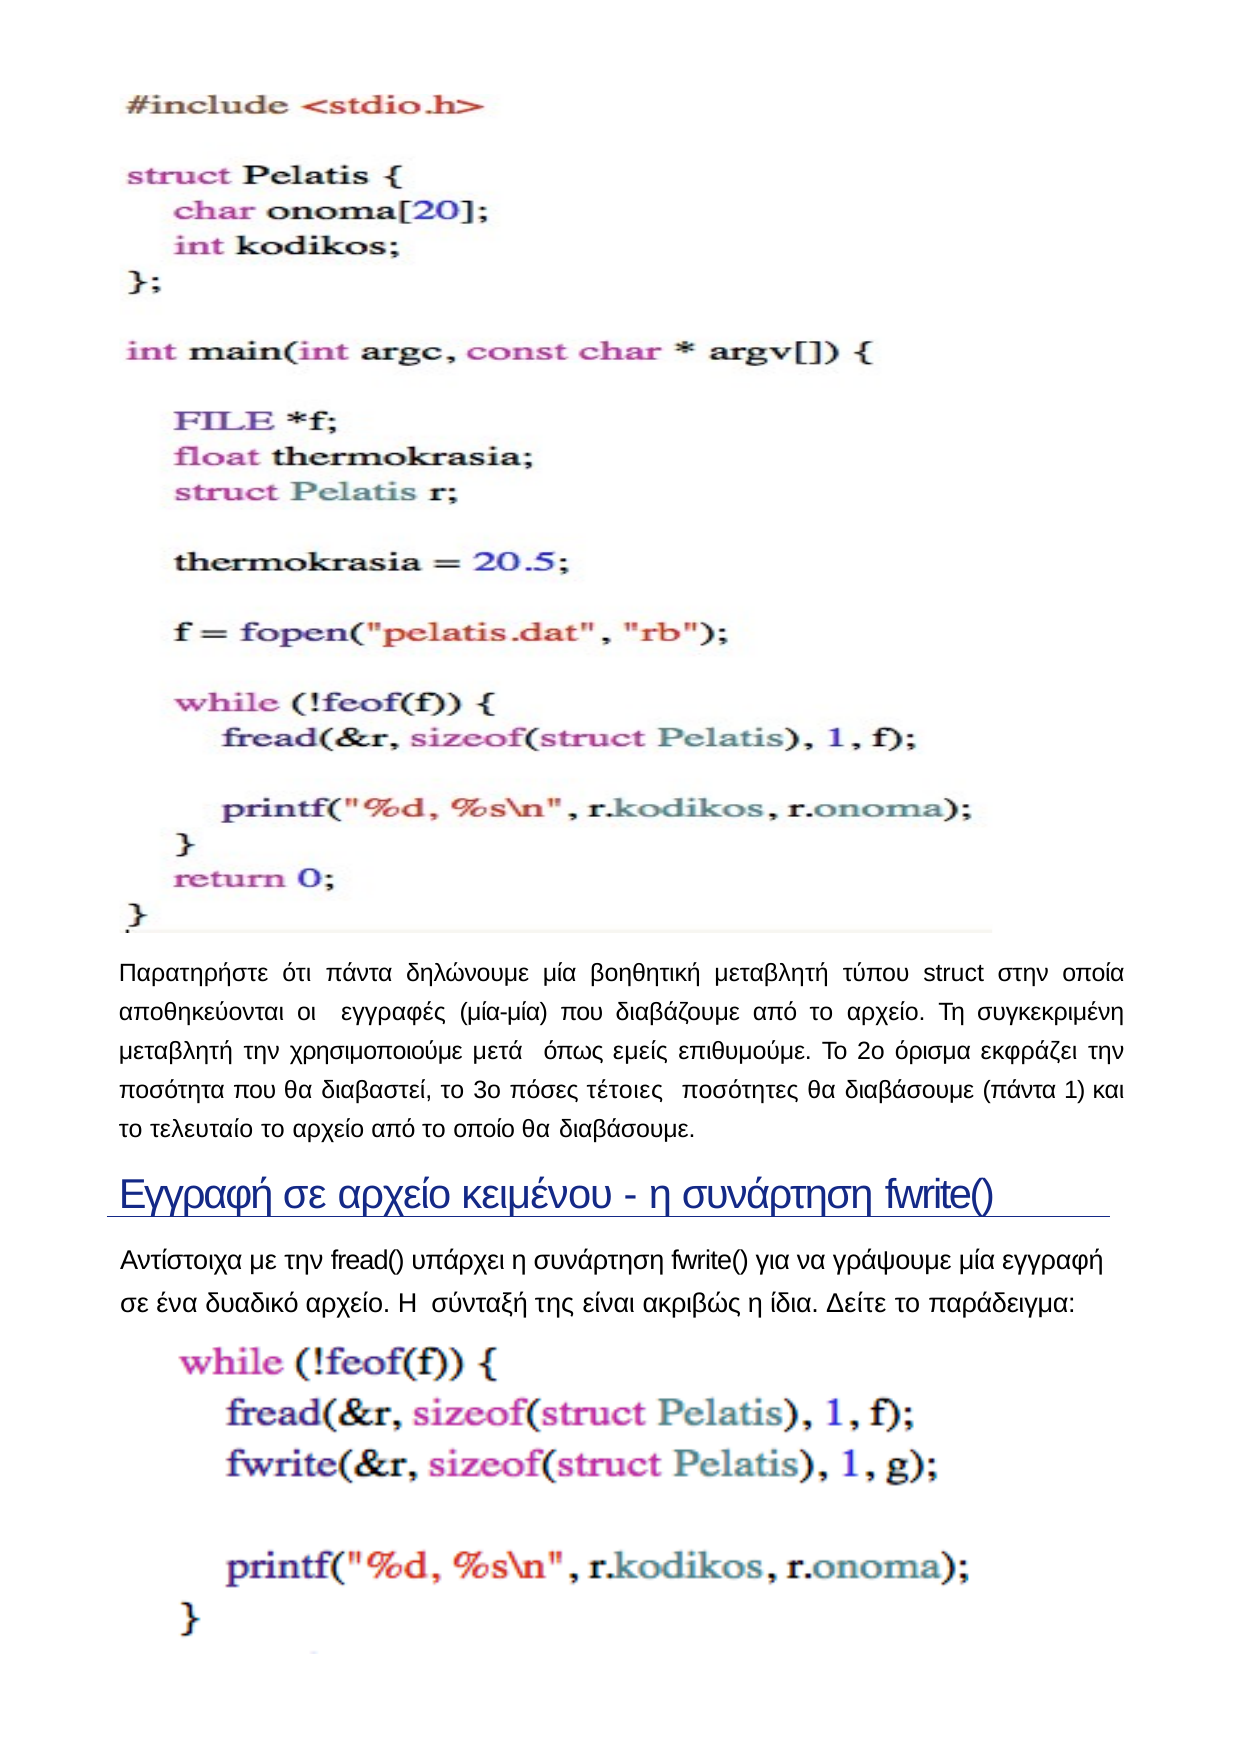

Παρατηρήστε ότι πάντα δηλώνουμε μία βοηθητική μεταβλητή τύπου struct στην οποία αποθηκεύονται οι εγγραφές (μία-μία) που διαβάζουμε από το αρχείο. Τη συγκεκριμένη μεταβλητή την χρησιμοποιούμε μετά όπως εμείς επιθυμούμε. Το 2ο όρισμα εκφράζει την ποσότητα που θα διαβαστεί, το 3ο πόσες τέτοιες ποσότητες θα διαβάσουμε (πάντα 1) και το τελευταίο το αρχείο από το οποίο θα διαβάσουμε.
Εγγραφή σε αρχείο κειμένου - η συνάρτηση fwrite()
Αντίστοιχα με την fread() υπάρχει η συνάρτηση fwrite() για να γράψουμε μία εγγραφή σε ένα δυαδικό αρχείο. Η σύνταξή της είναι ακριβώς η ίδια. Δείτε το παράδειγμα: